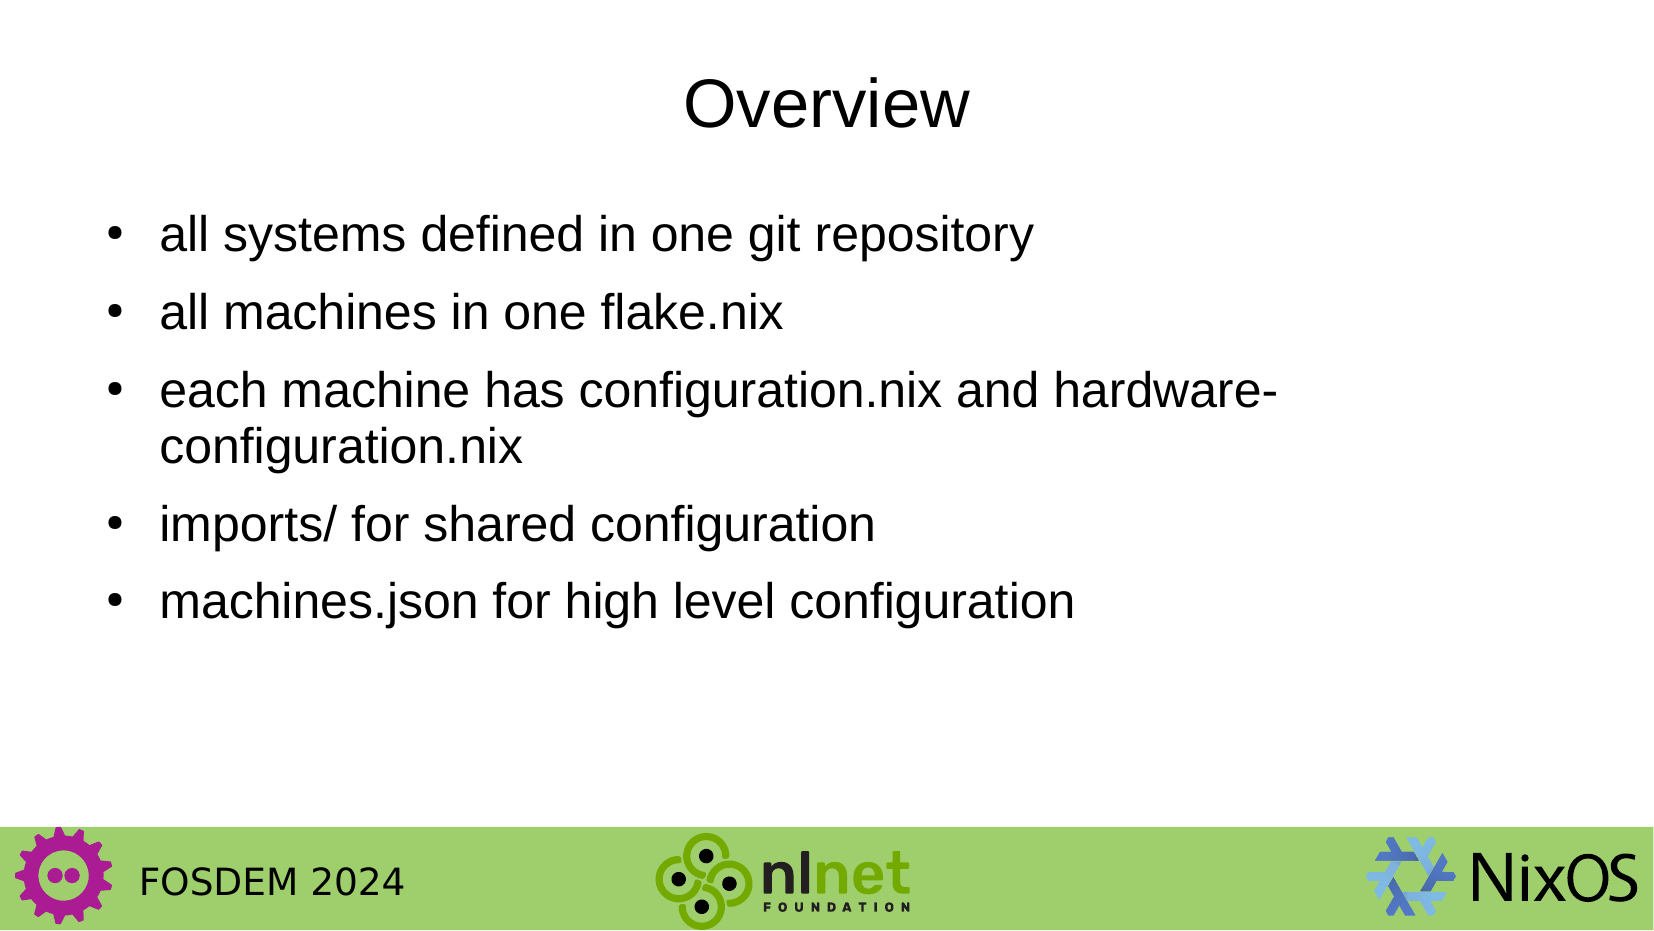

# Overview
all systems defined in one git repository
all machines in one flake.nix
each machine has configuration.nix and hardware-configuration.nix
imports/ for shared configuration
machines.json for high level configuration